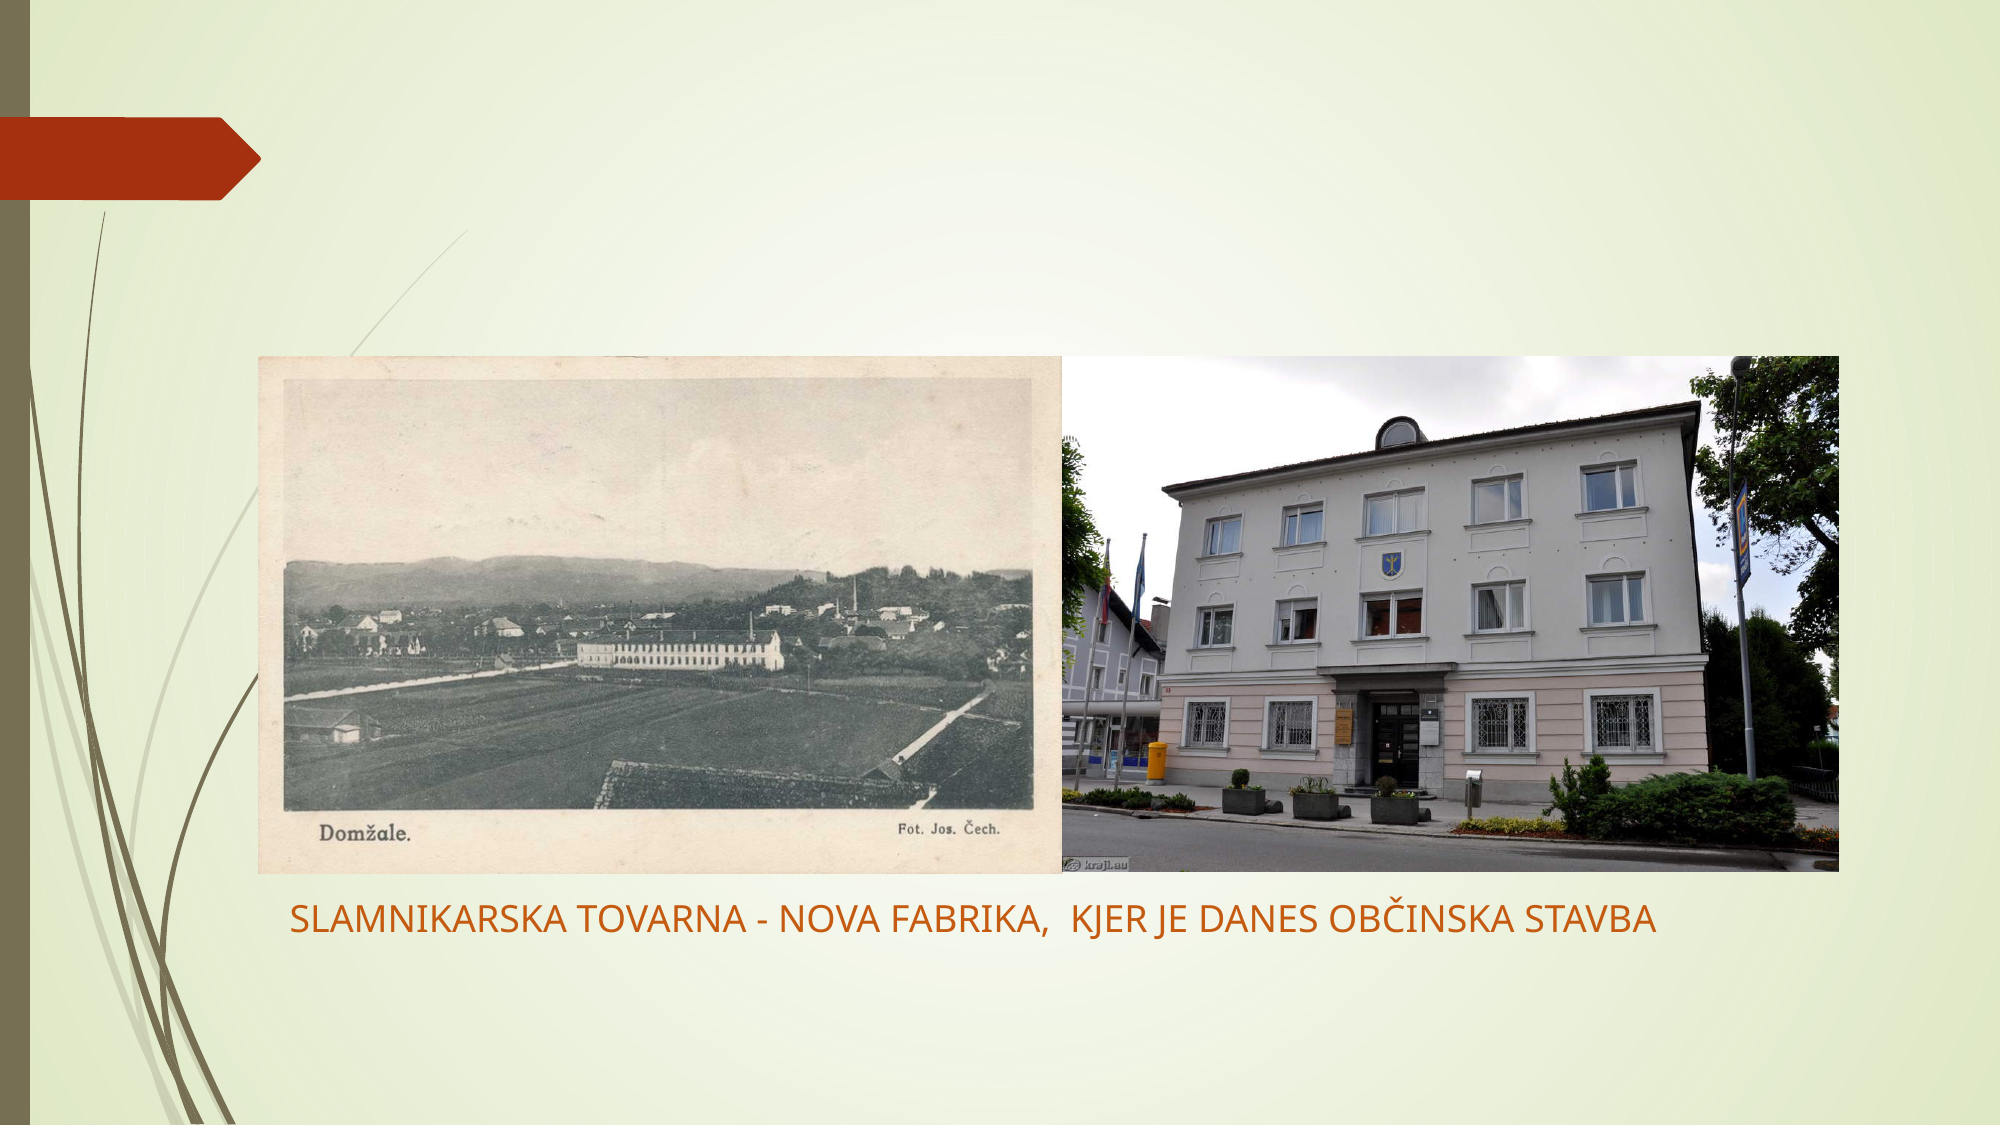

SLAMNIKARSKA TOVARNA - NOVA FABRIKA, KJER JE DANES OBČINSKA STAVBA